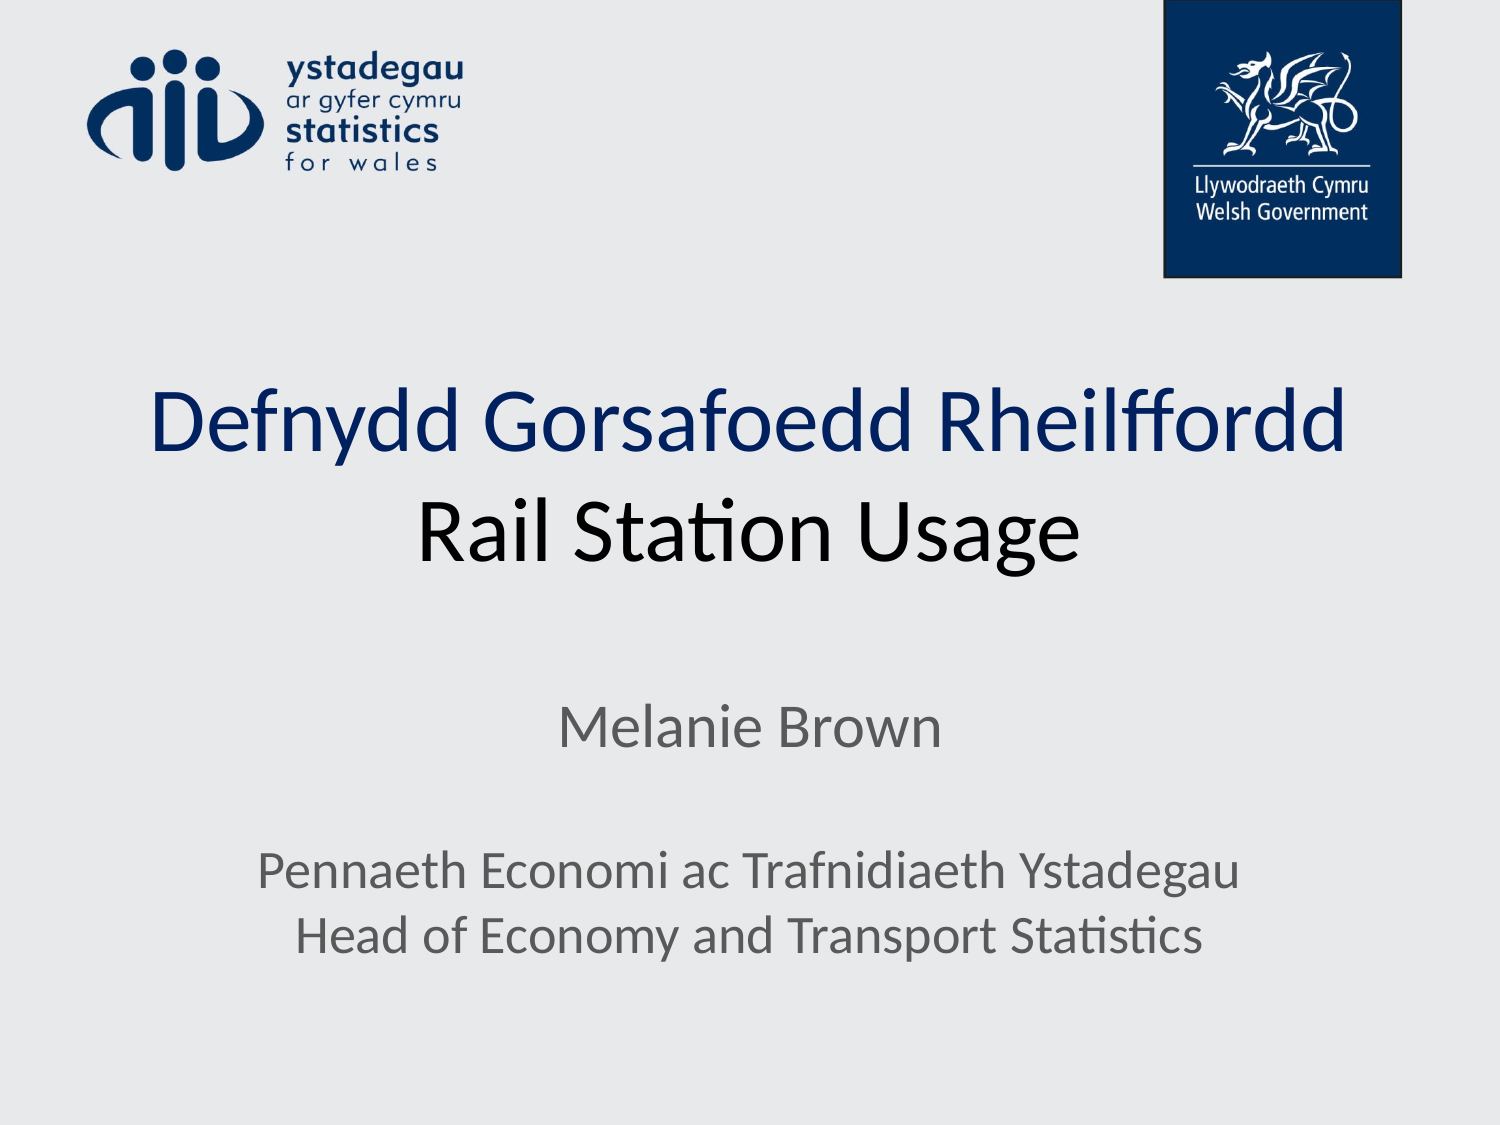

Defnydd Gorsafoedd Rheilffordd
Rail Station Usage
# Melanie Brown
Pennaeth Economi ac Trafnidiaeth Ystadegau
Head of Economy and Transport Statistics